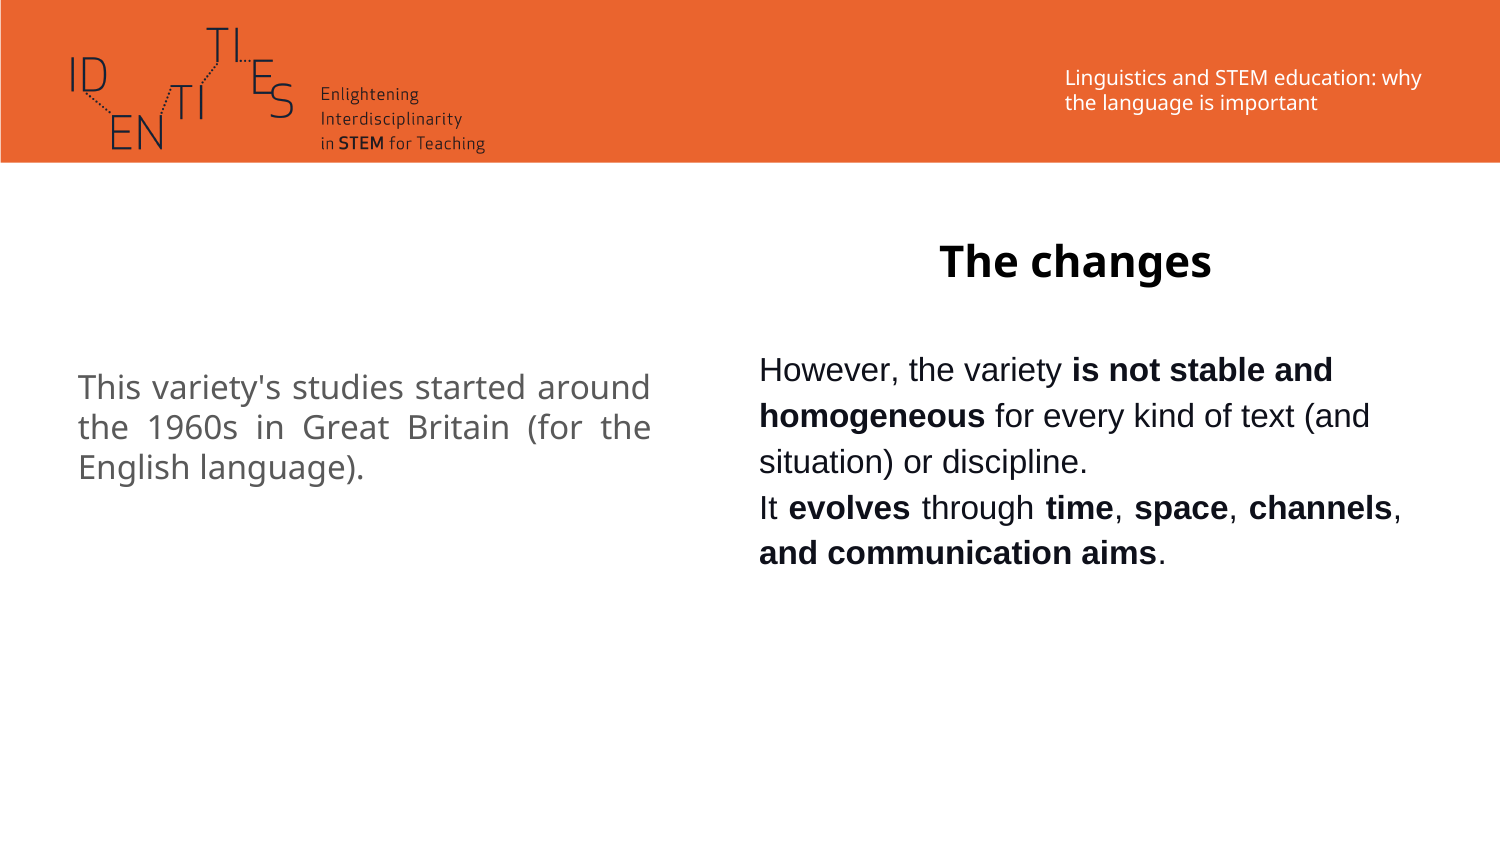

#
Linguistics and STEM education: why the language is important
The changes
However, the variety is not stable and homogeneous for every kind of text (and situation) or discipline.
It evolves through time, space, channels, and communication aims.
This variety's studies started around the 1960s in Great Britain (for the English language).